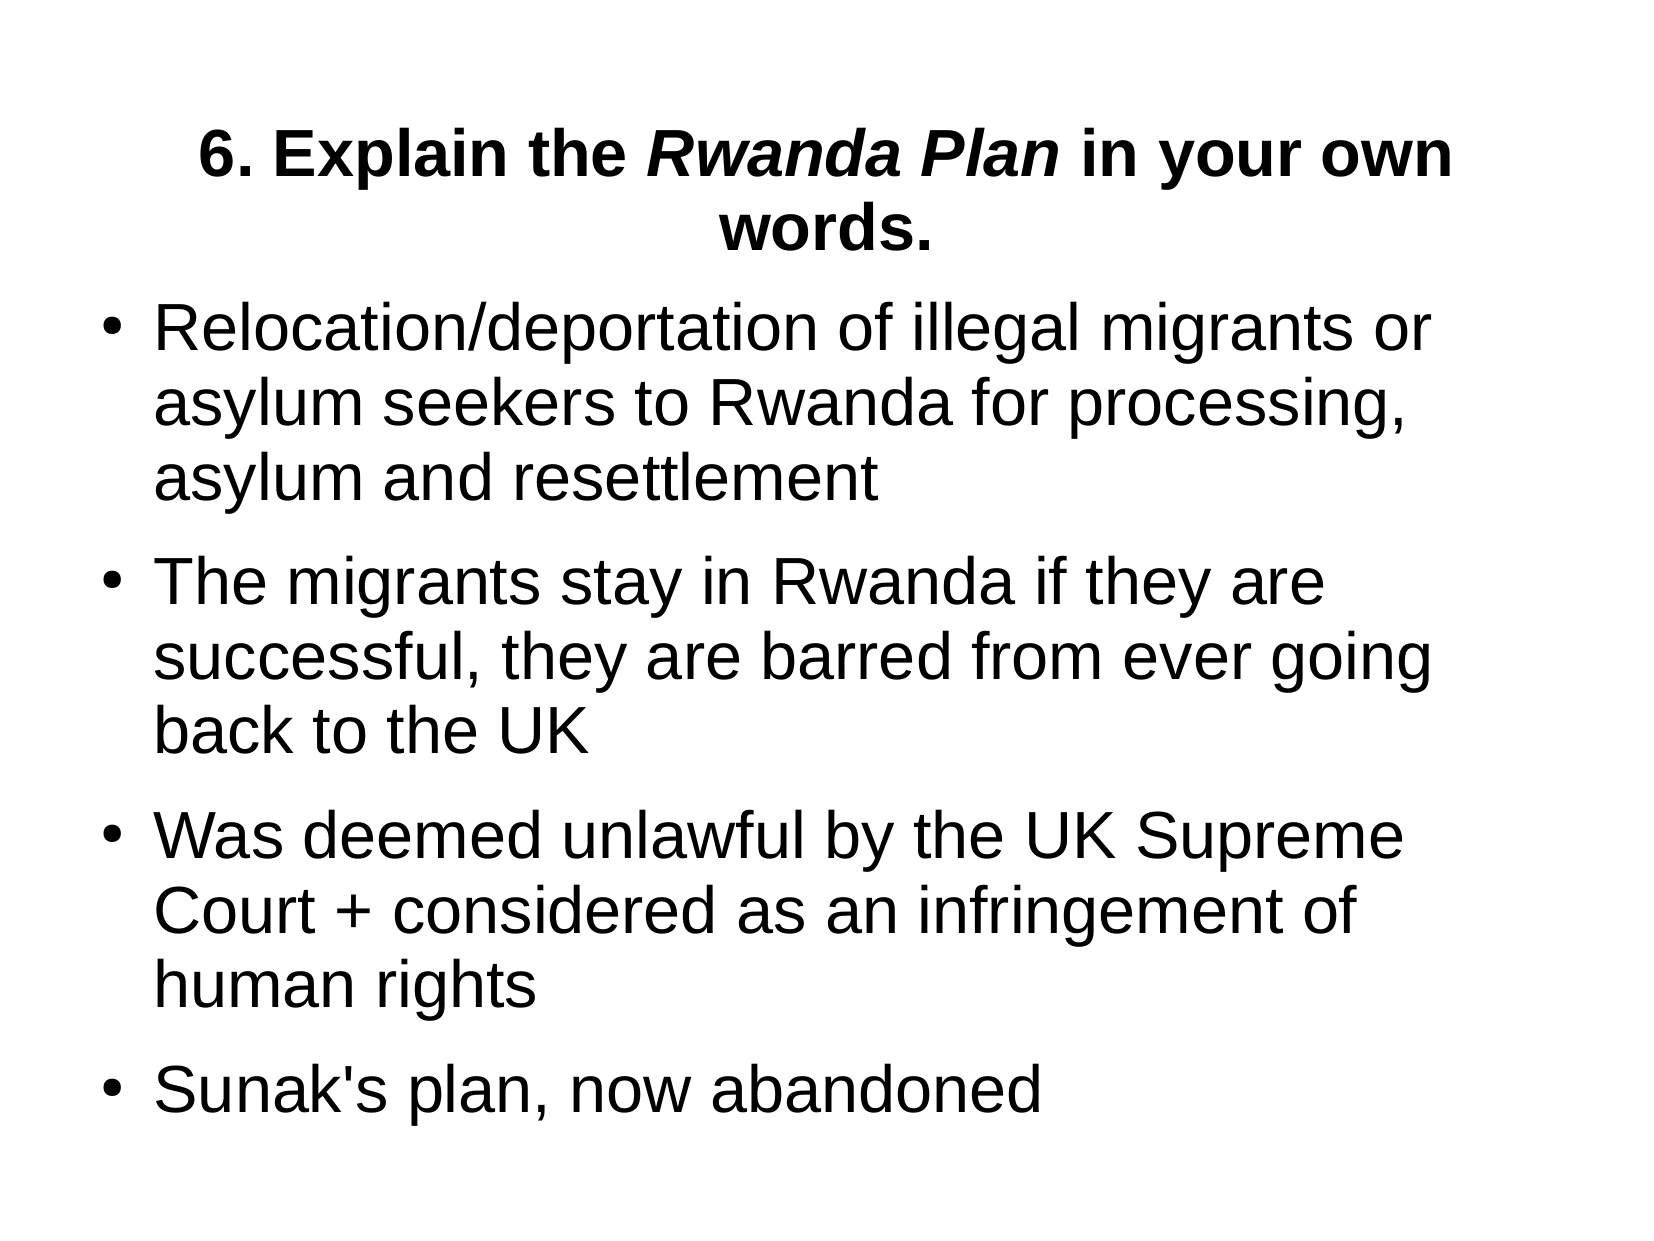

# 6. Explain the Rwanda Plan in your own words.
Relocation/deportation of illegal migrants or asylum seekers to Rwanda for processing, asylum and resettlement
The migrants stay in Rwanda if they are successful, they are barred from ever going back to the UK
Was deemed unlawful by the UK Supreme Court + considered as an infringement of human rights
Sunak's plan, now abandoned